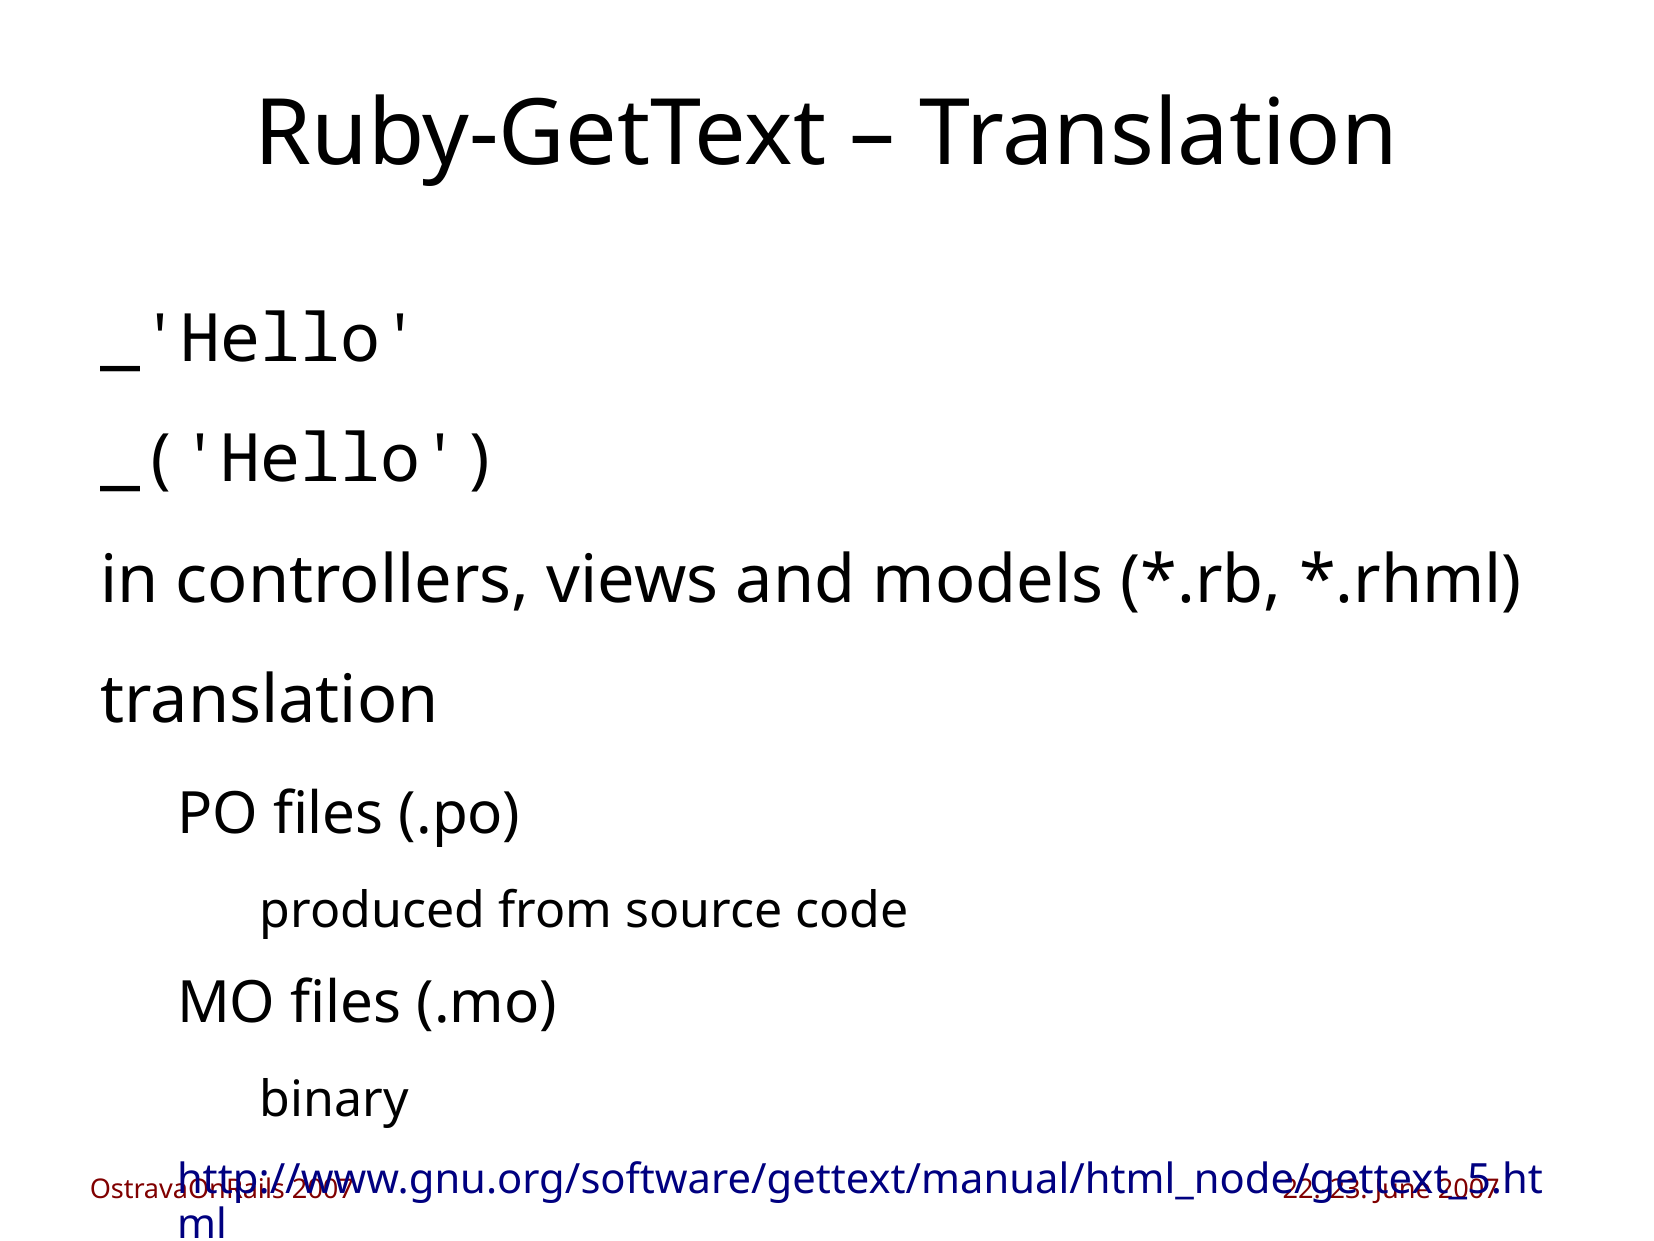

# Ruby-GetText – Translation
_'Hello'
_('Hello')
in controllers, views and models (*.rb, *.rhml)
translation
PO files (.po)
produced from source code
MO files (.mo)
binary
http://www.gnu.org/software/gettext/manual/html_node/gettext_5.html